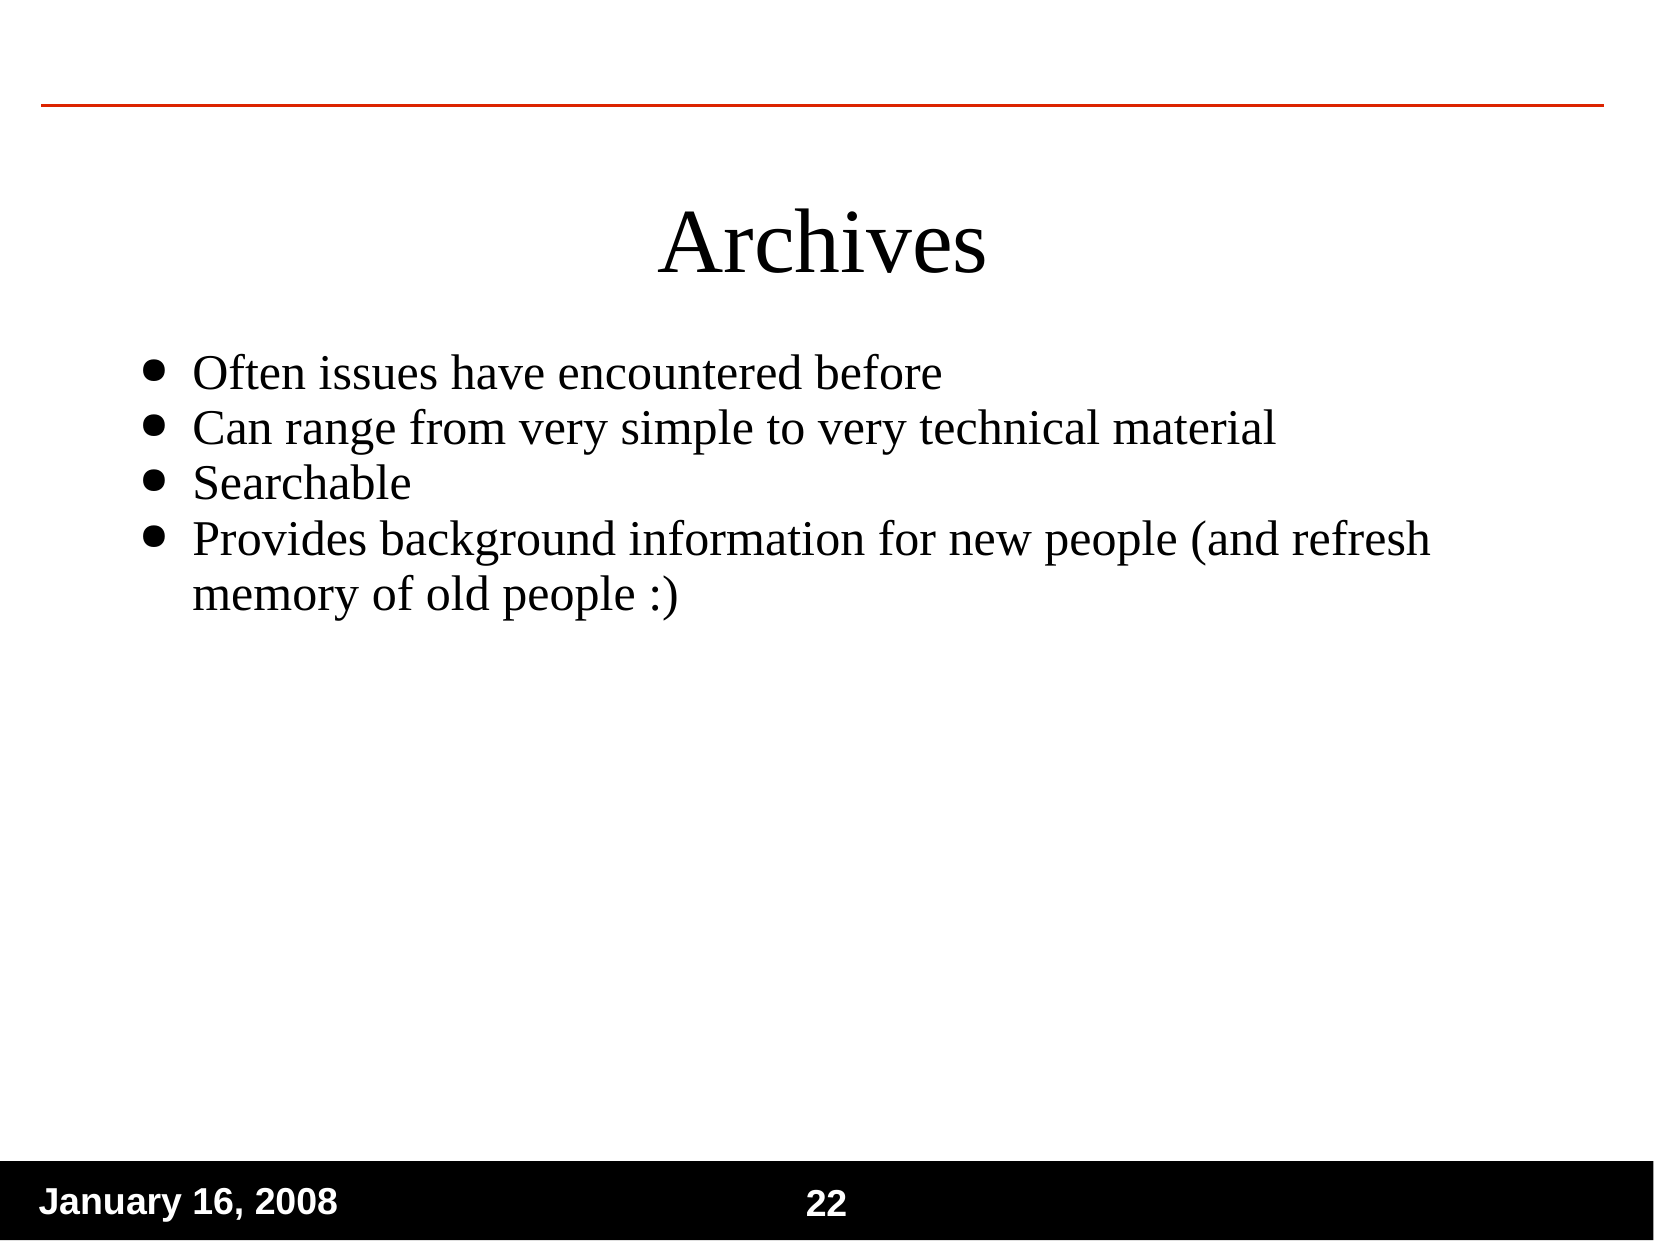

# Archives
Often issues have encountered before
Can range from very simple to very technical material
Searchable
Provides background information for new people (and refresh memory of old people :)